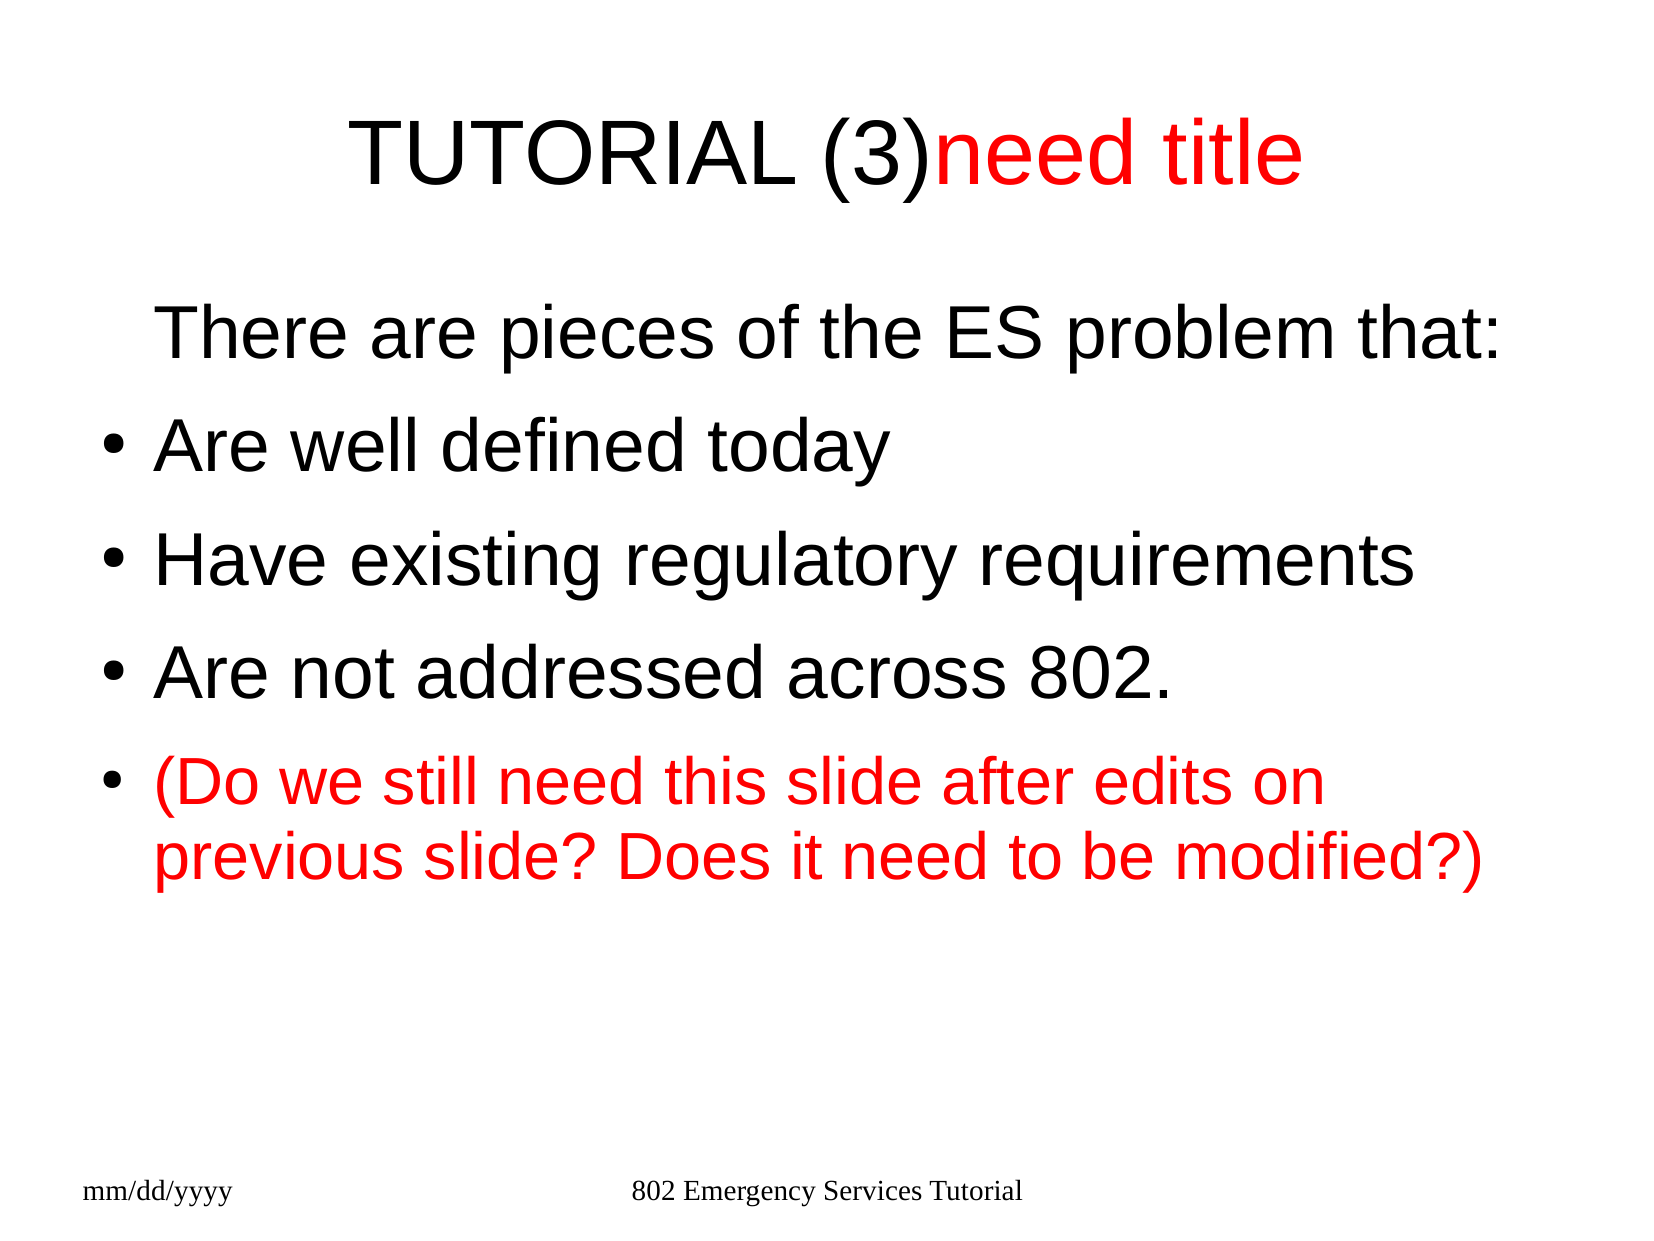

# TUTORIAL (3)need title
There are pieces of the ES problem that:
Are well defined today
Have existing regulatory requirements
Are not addressed across 802.
(Do we still need this slide after edits on previous slide? Does it need to be modified?)